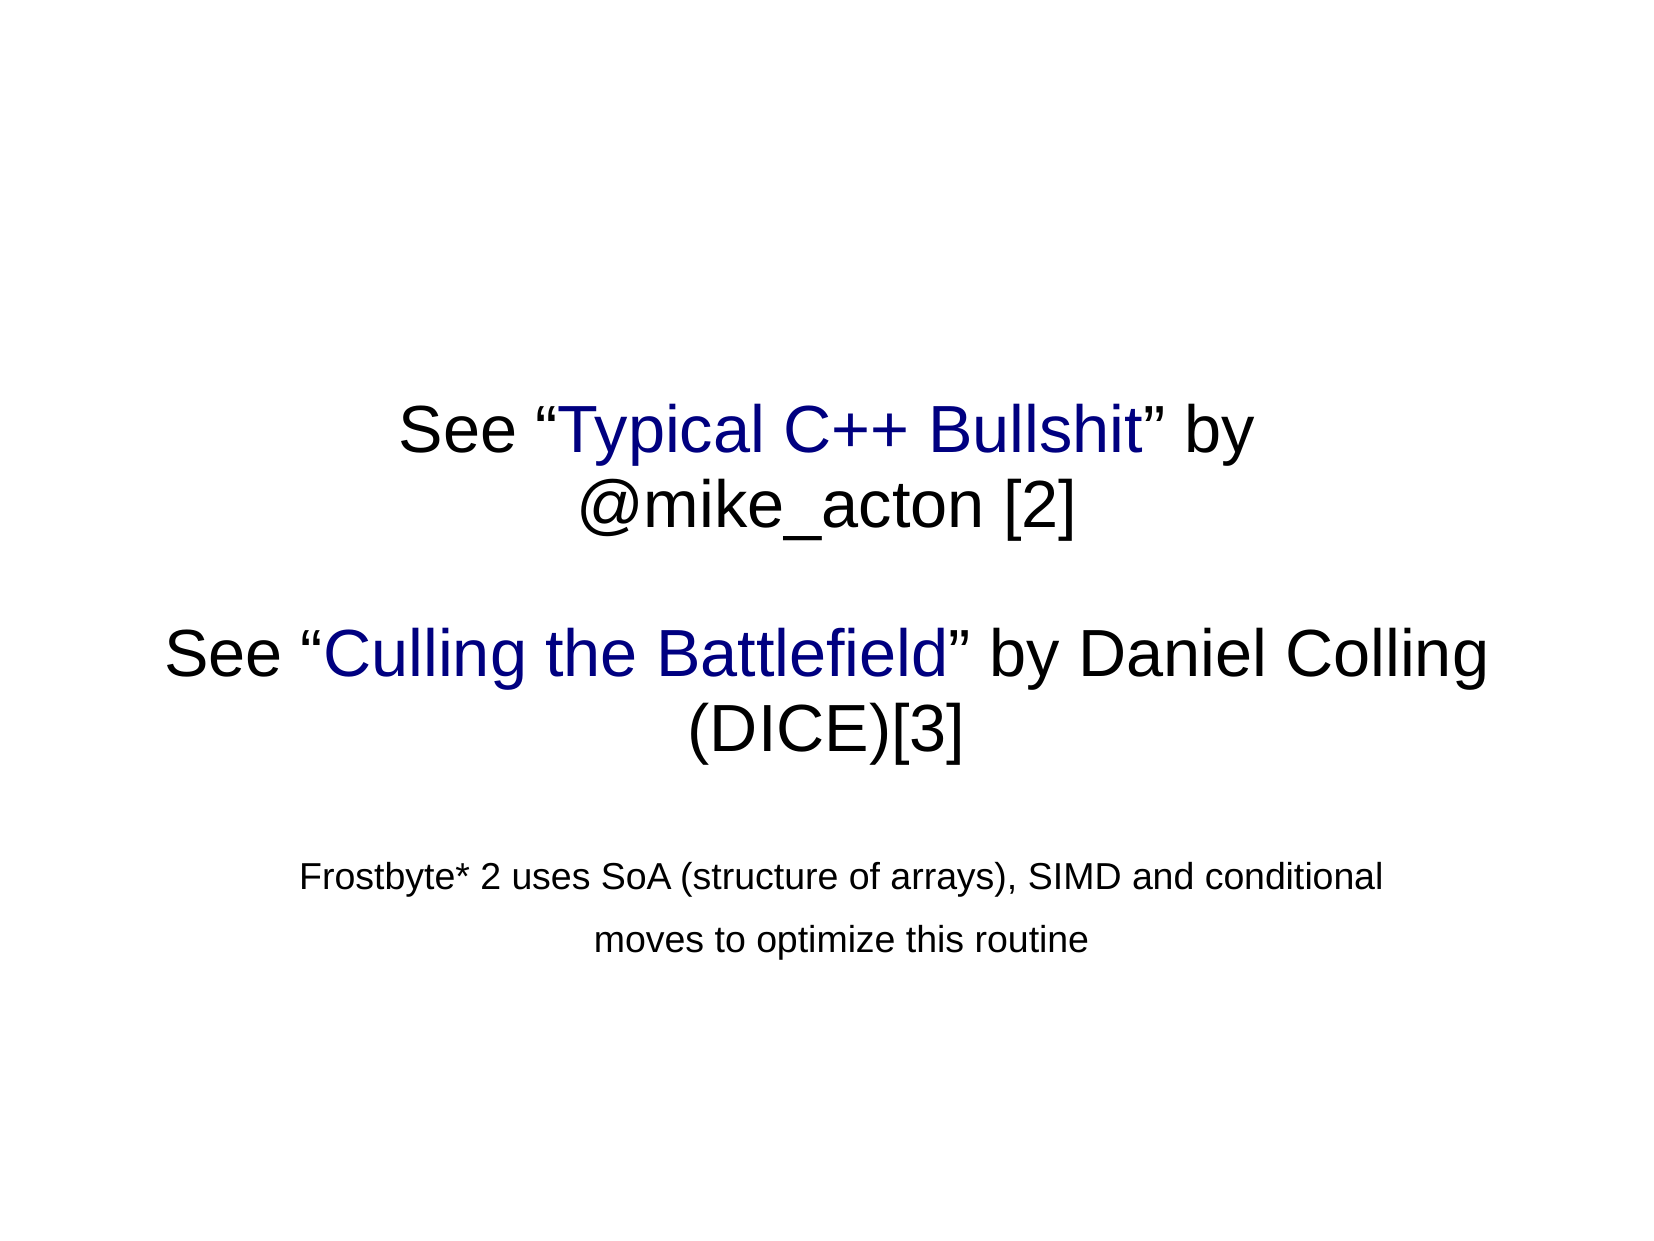

# See “Typical C++ Bullshit” by
@mike_acton [2]
See “Culling the Battlefield” by Daniel Colling (DICE)[3]
Frostbyte* 2 uses SoA (structure of arrays), SIMD and conditional moves to optimize this routine